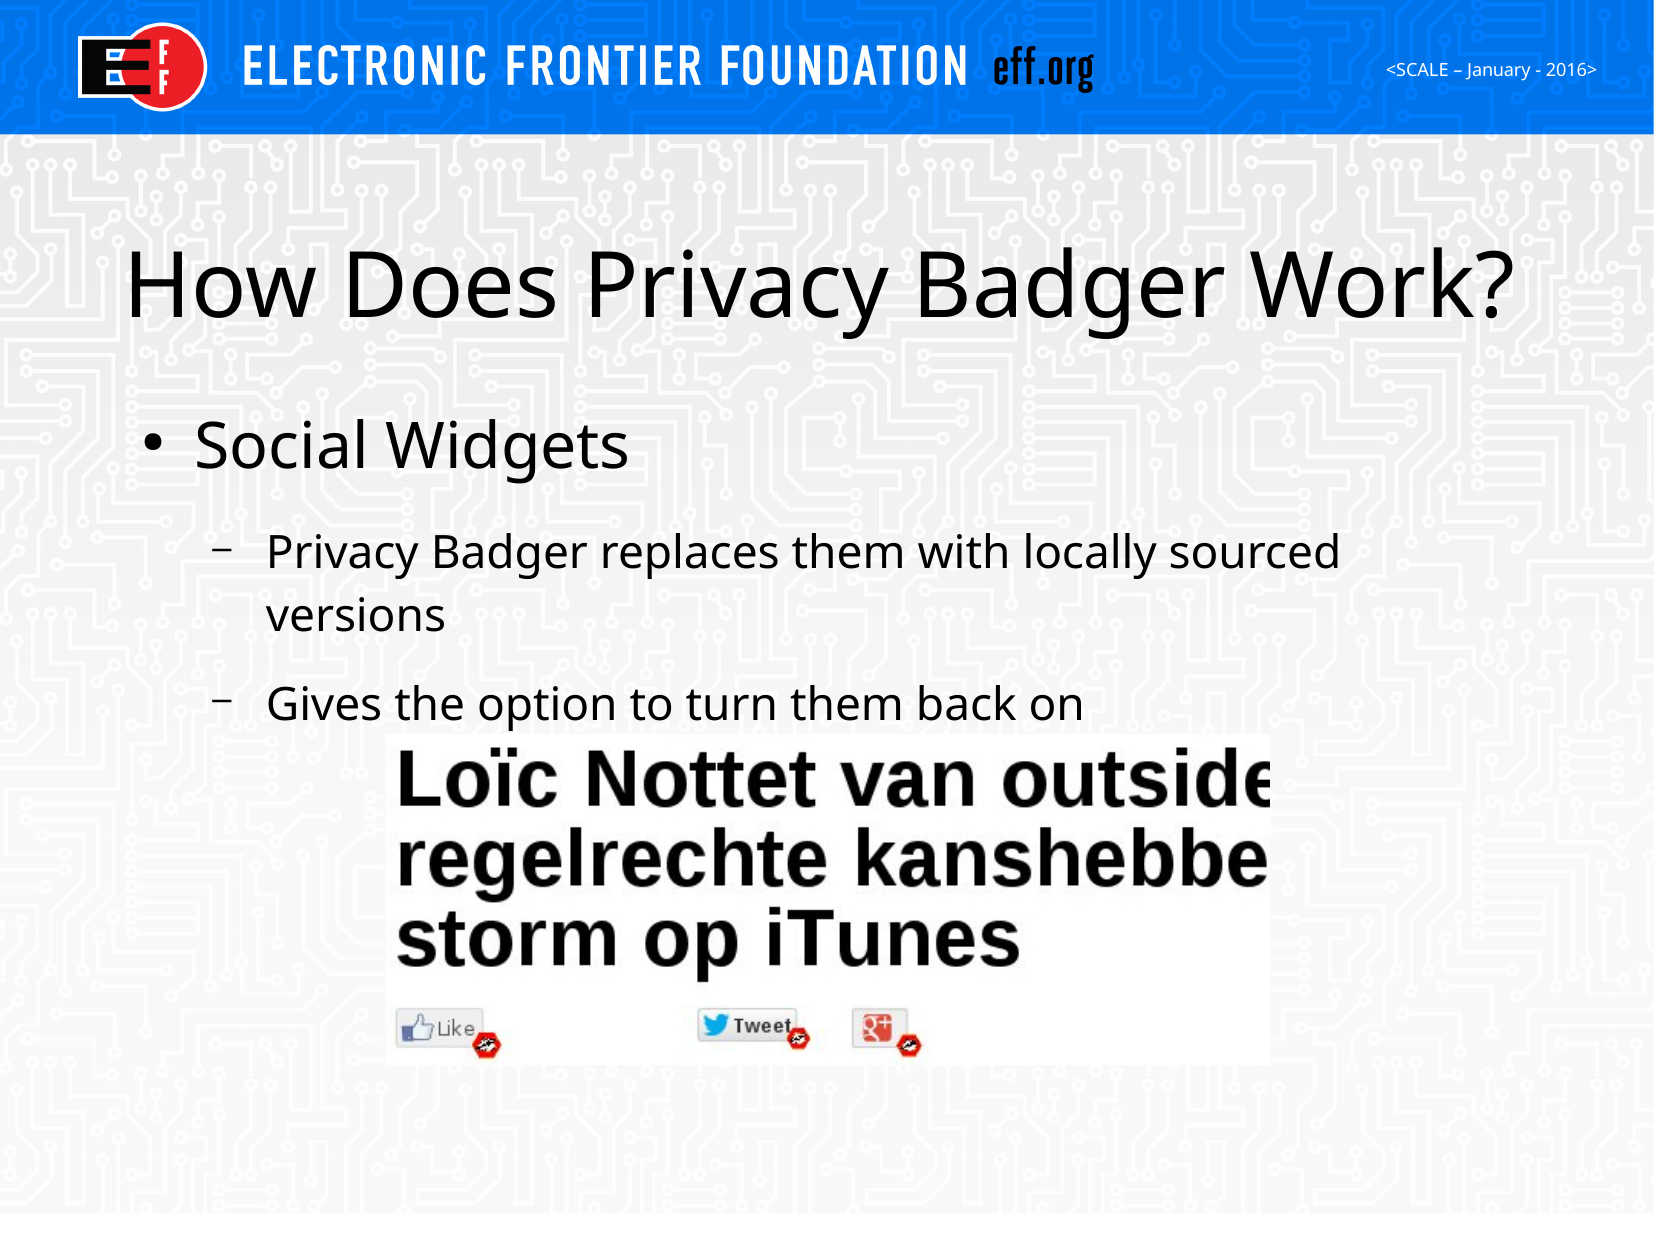

# How Does Privacy Badger Work?
Social Widgets
Privacy Badger replaces them with locally sourced versions
Gives the option to turn them back on